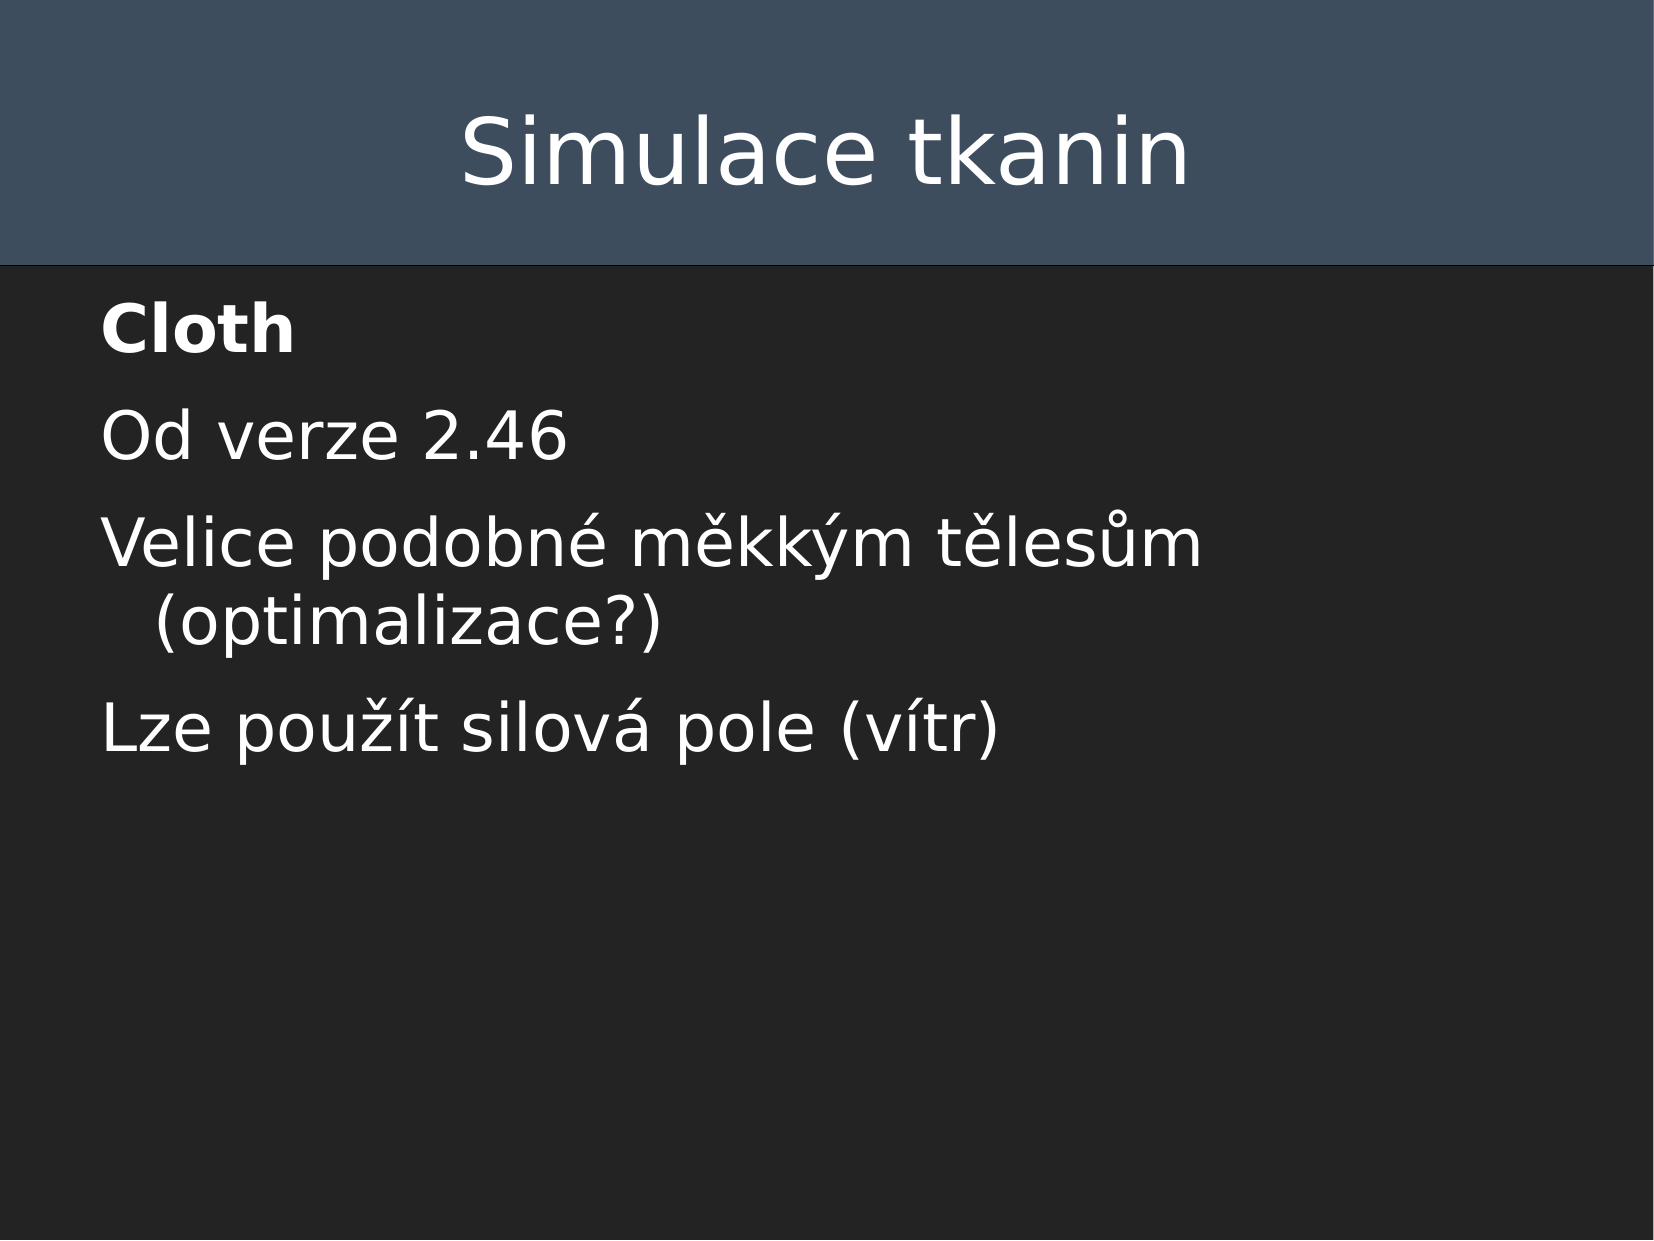

# Simulace tkanin
Cloth
Od verze 2.46
Velice podobné měkkým tělesům (optimalizace?)
Lze použít silová pole (vítr)